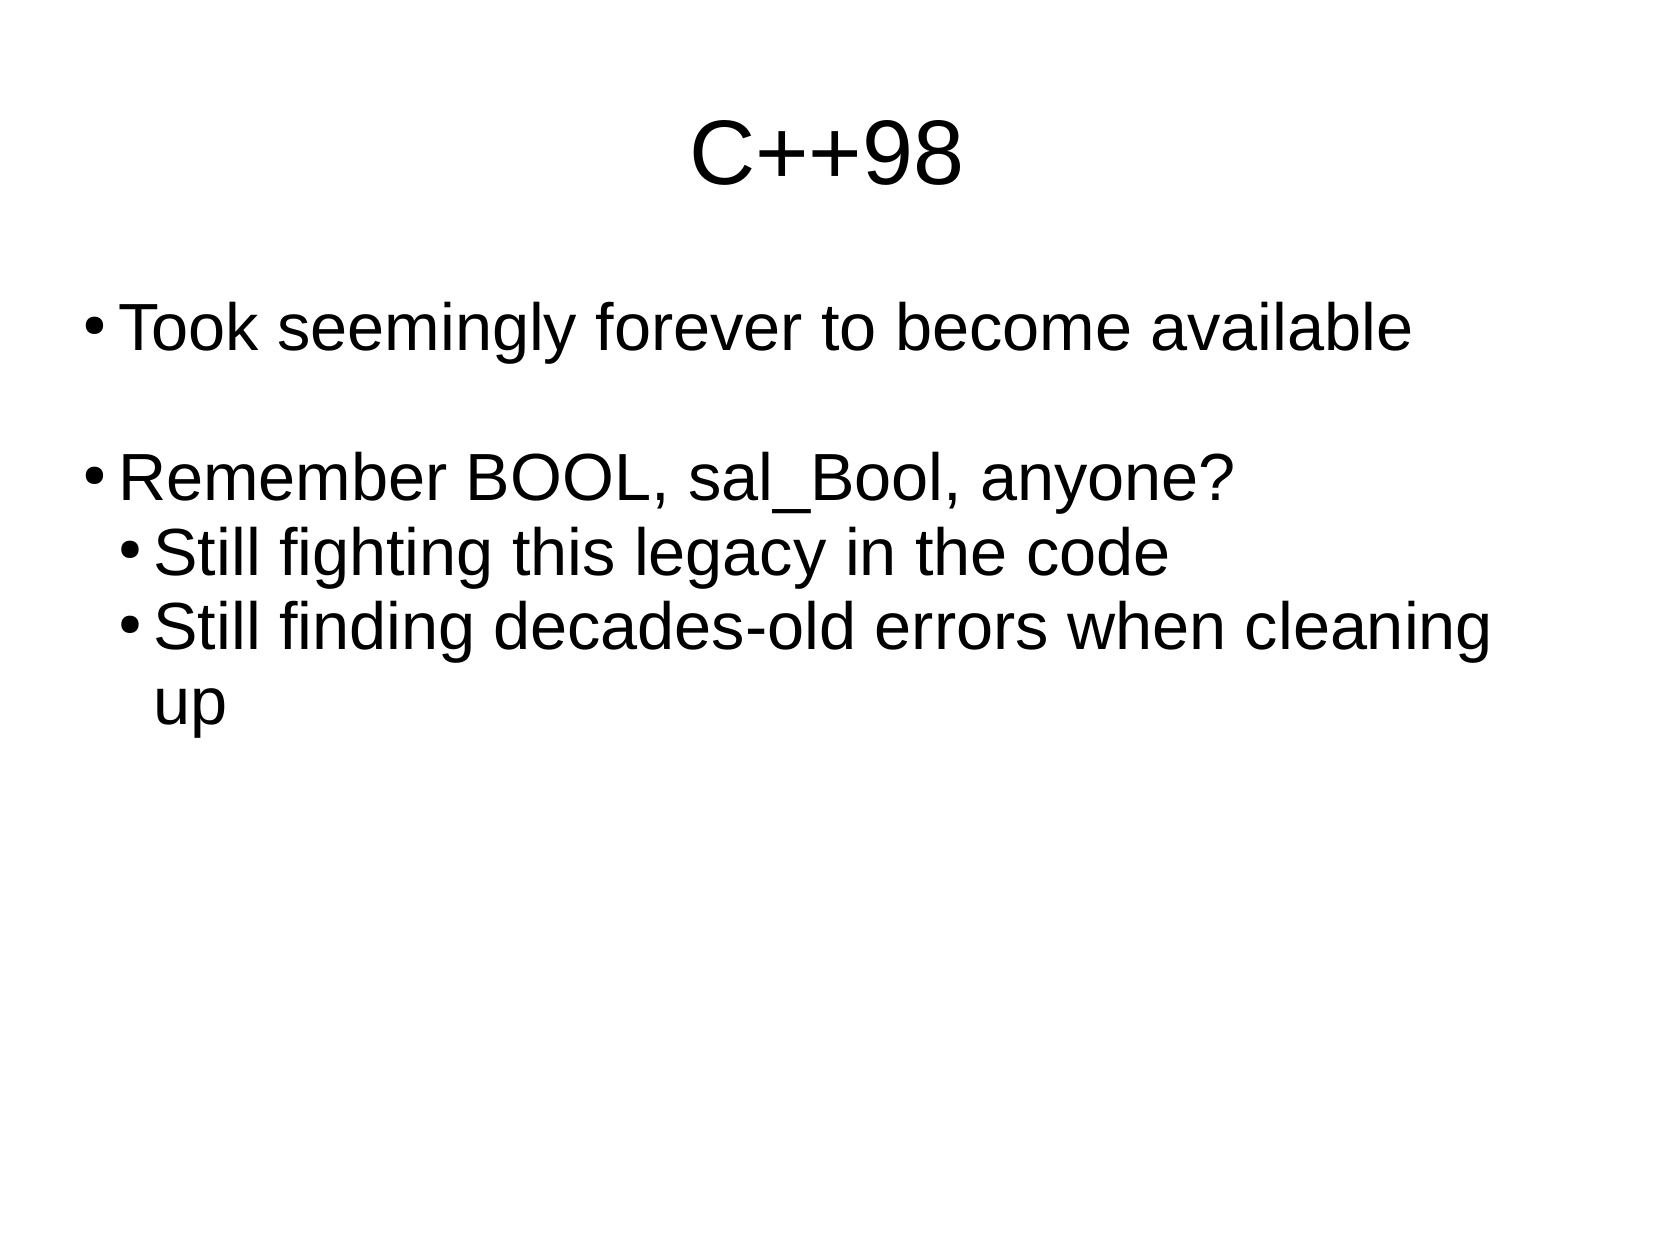

# C++98
Took seemingly forever to become available
Remember BOOL, sal_Bool, anyone?
Still fighting this legacy in the code
Still finding decades-old errors when cleaning up